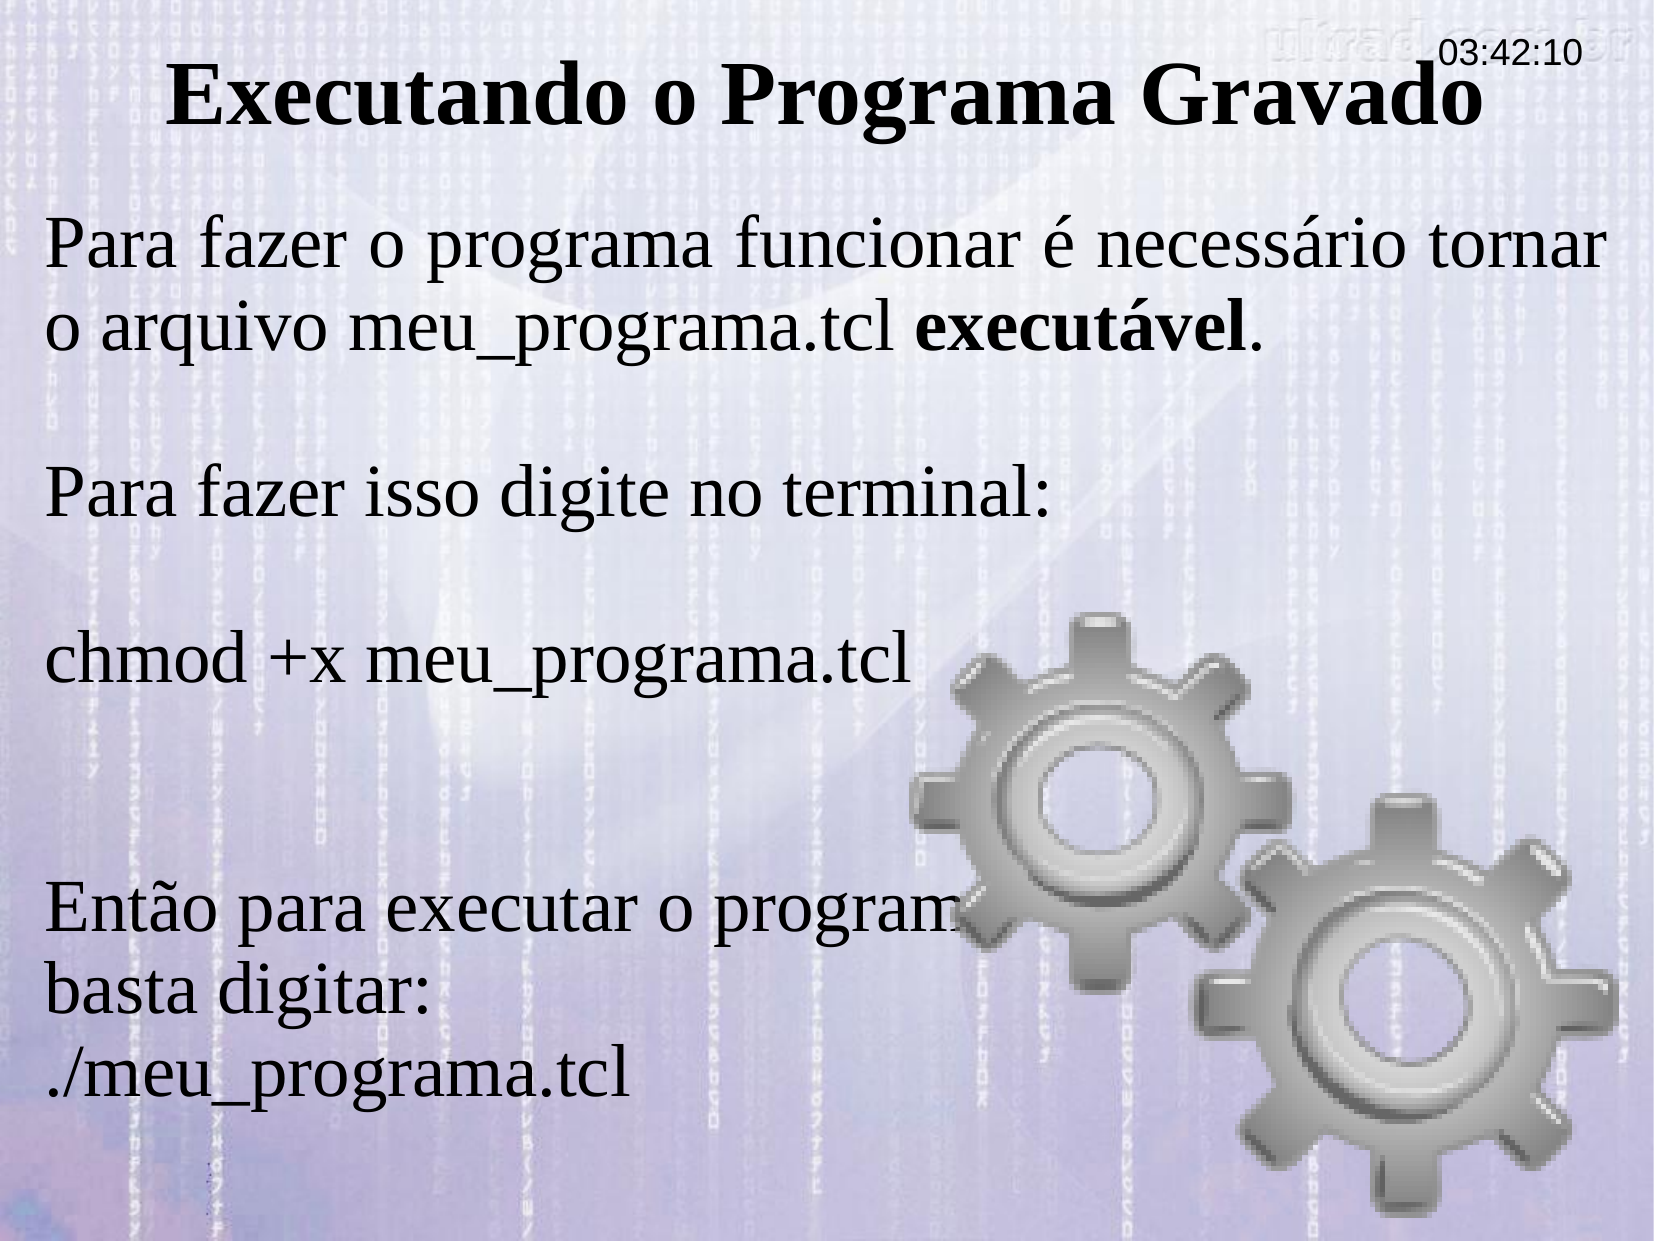

02:23:20
Executando o Programa Gravado
Para fazer o programa funcionar é necessário tornar o arquivo meu_programa.tcl executável.
Para fazer isso digite no terminal:
chmod +x meu_programa.tcl
Então para executar o programa
basta digitar:
./meu_programa.tcl